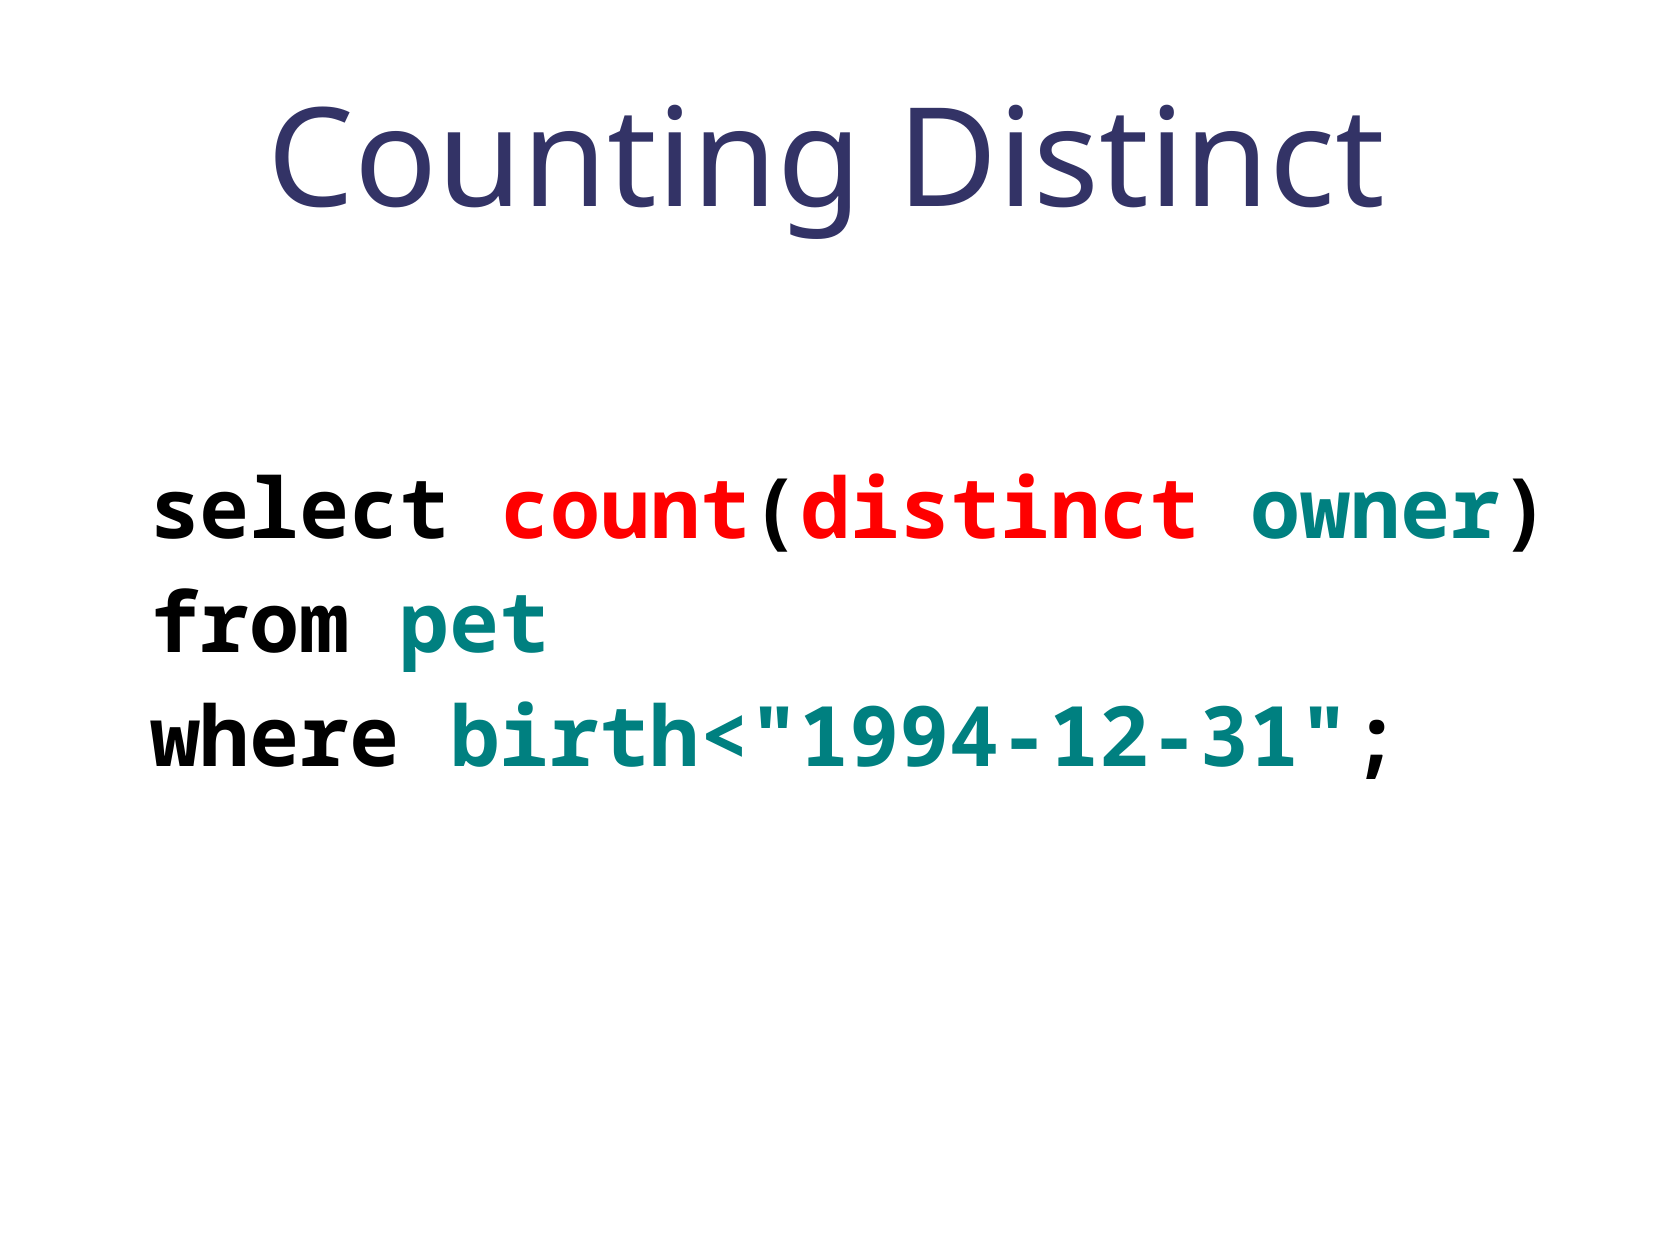

# Counting Distinct
select count(distinct owner)
from pet
where birth<"1994-12-31";